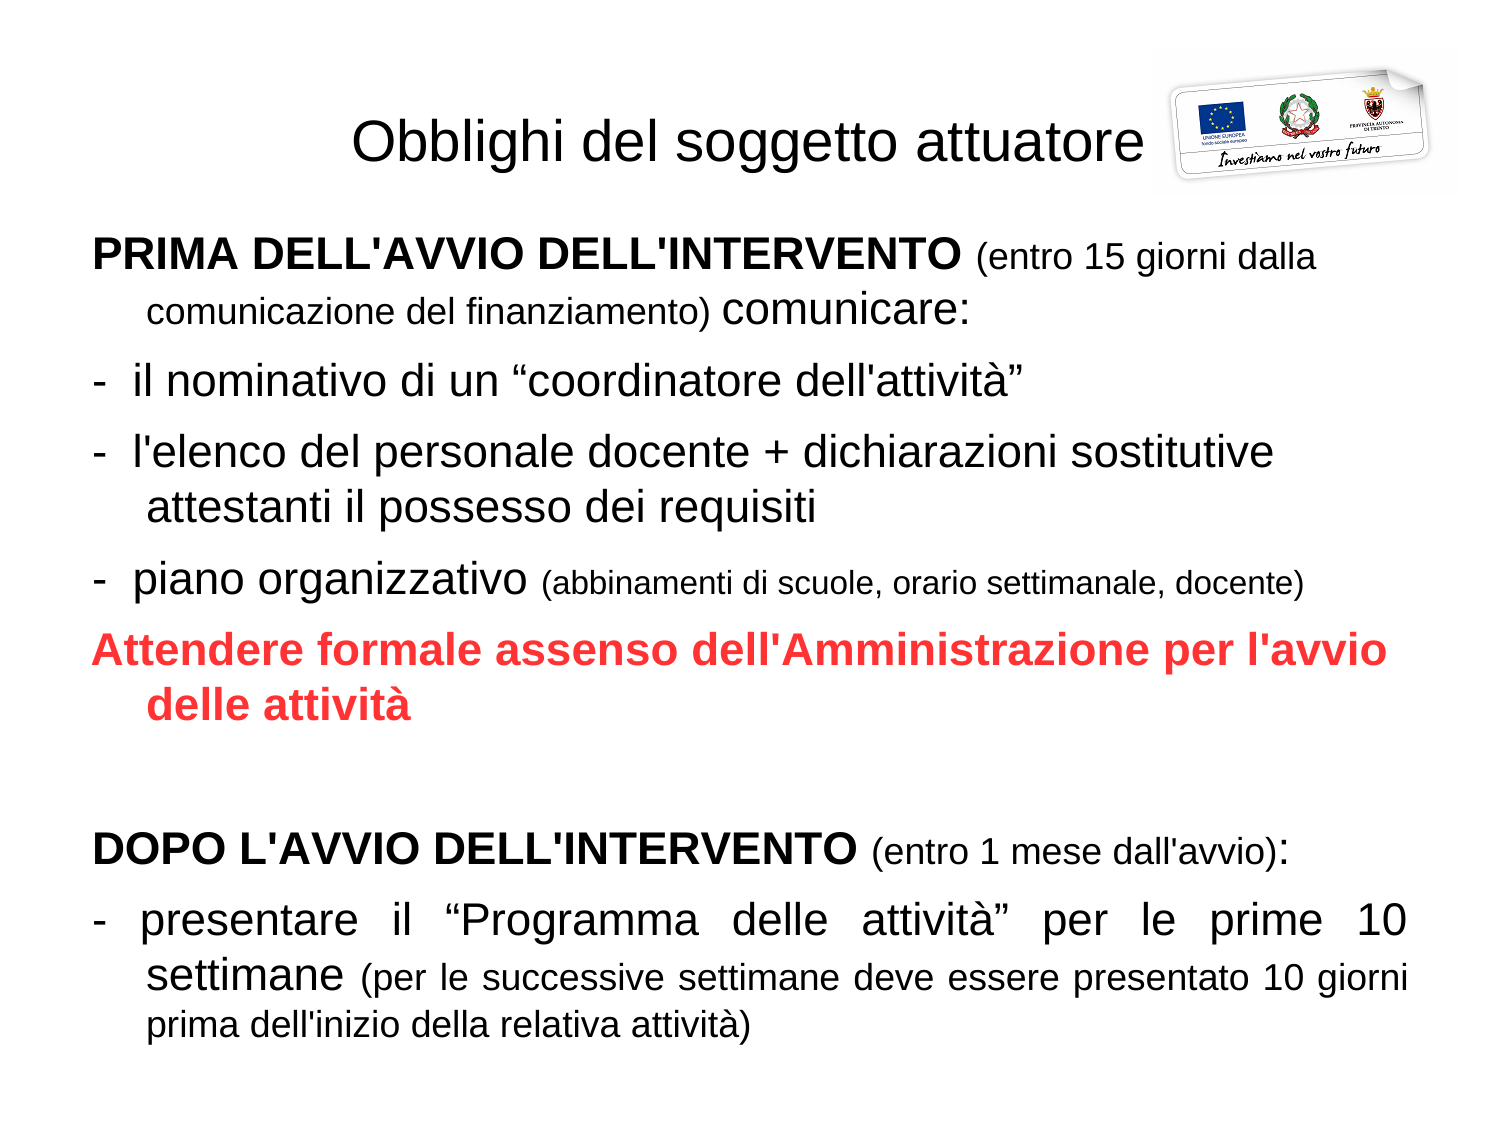

# Obblighi del soggetto attuatore
PRIMA DELL'AVVIO DELL'INTERVENTO (entro 15 giorni dalla comunicazione del finanziamento) comunicare:
- il nominativo di un “coordinatore dell'attività”
- l'elenco del personale docente + dichiarazioni sostitutive attestanti il possesso dei requisiti
- piano organizzativo (abbinamenti di scuole, orario settimanale, docente)
Attendere formale assenso dell'Amministrazione per l'avvio delle attività
DOPO L'AVVIO DELL'INTERVENTO (entro 1 mese dall'avvio):
- presentare il “Programma delle attività” per le prime 10 settimane (per le successive settimane deve essere presentato 10 giorni prima dell'inizio della relativa attività)